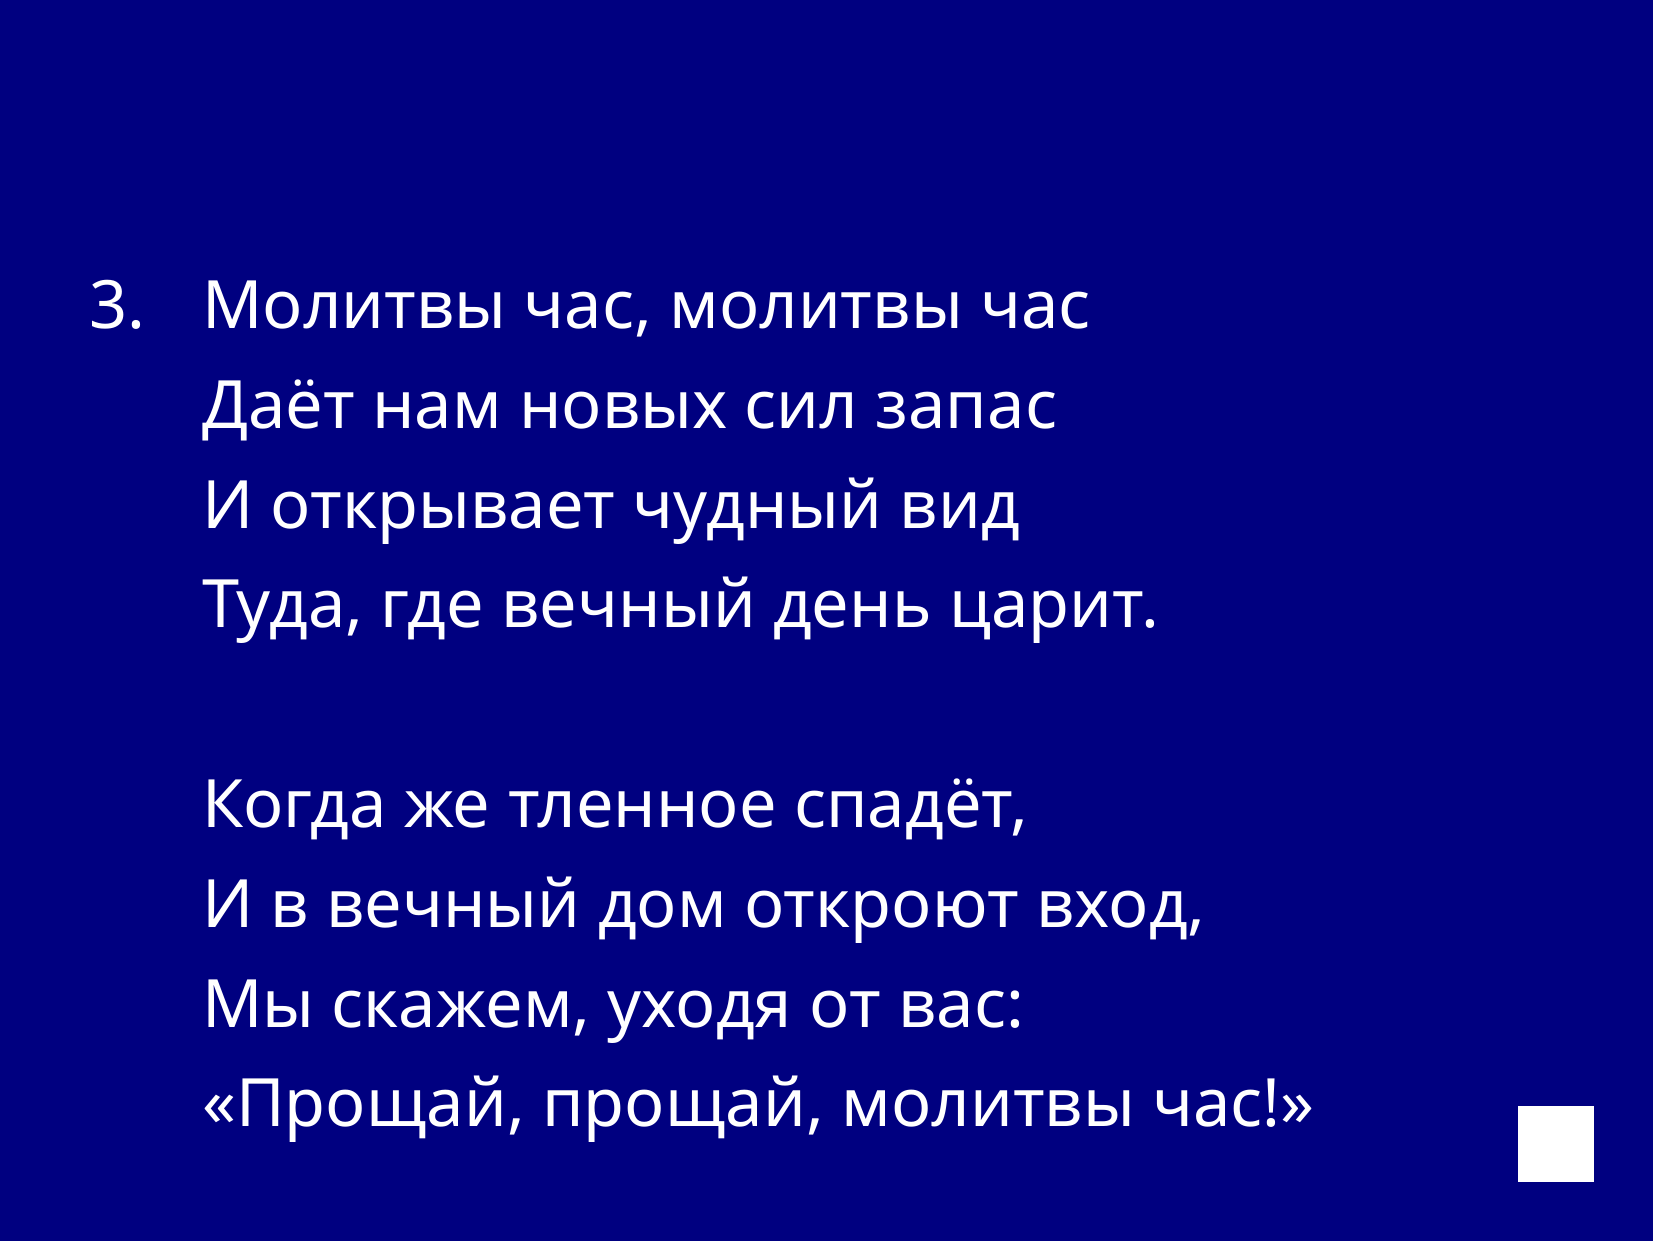

3.	Молитвы час, молитвы час
	Даёт нам новых сил запас
	И открывает чудный вид
	Туда, где вечный день царит.
	Когда же тленное спадёт,
	И в вечный дом откроют вход,
	Мы скажем, уходя от вас:
	«Прощай, прощай, молитвы час!»